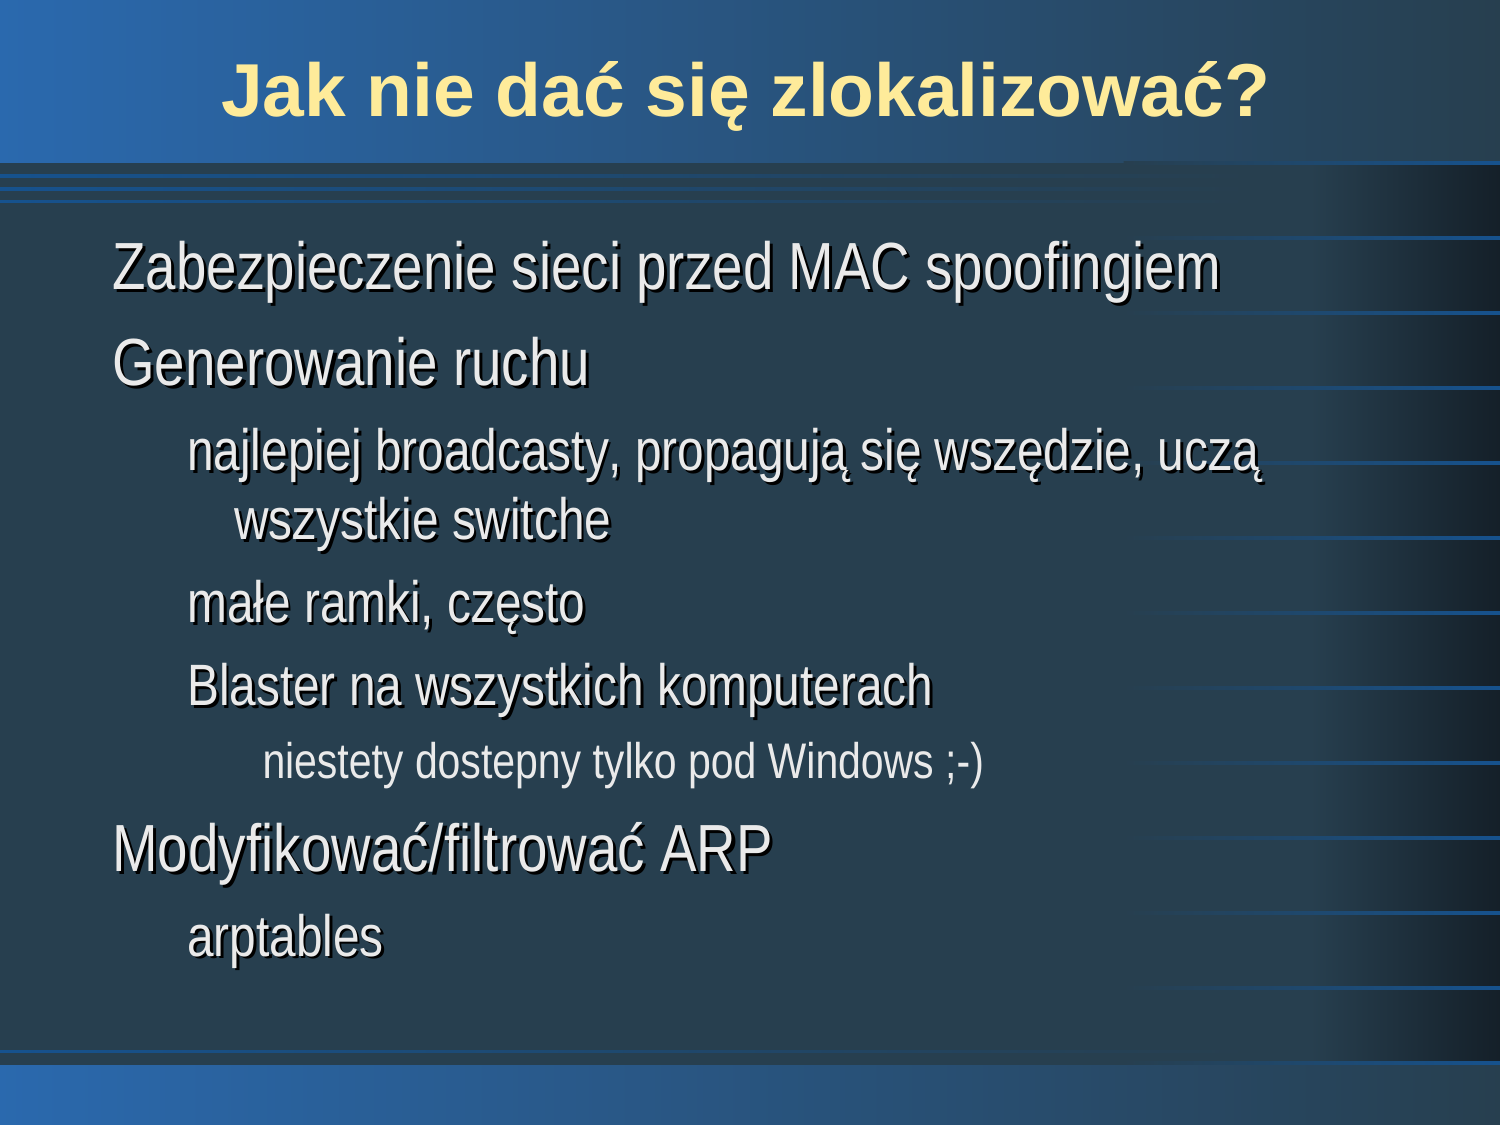

# Jak nie dać się zlokalizować?
Zabezpieczenie sieci przed MAC spoofingiem
Generowanie ruchu
najlepiej broadcasty, propagują się wszędzie, uczą wszystkie switche
małe ramki, często
Blaster na wszystkich komputerach
niestety dostepny tylko pod Windows ;-)
Modyfikować/filtrować ARP
arptables